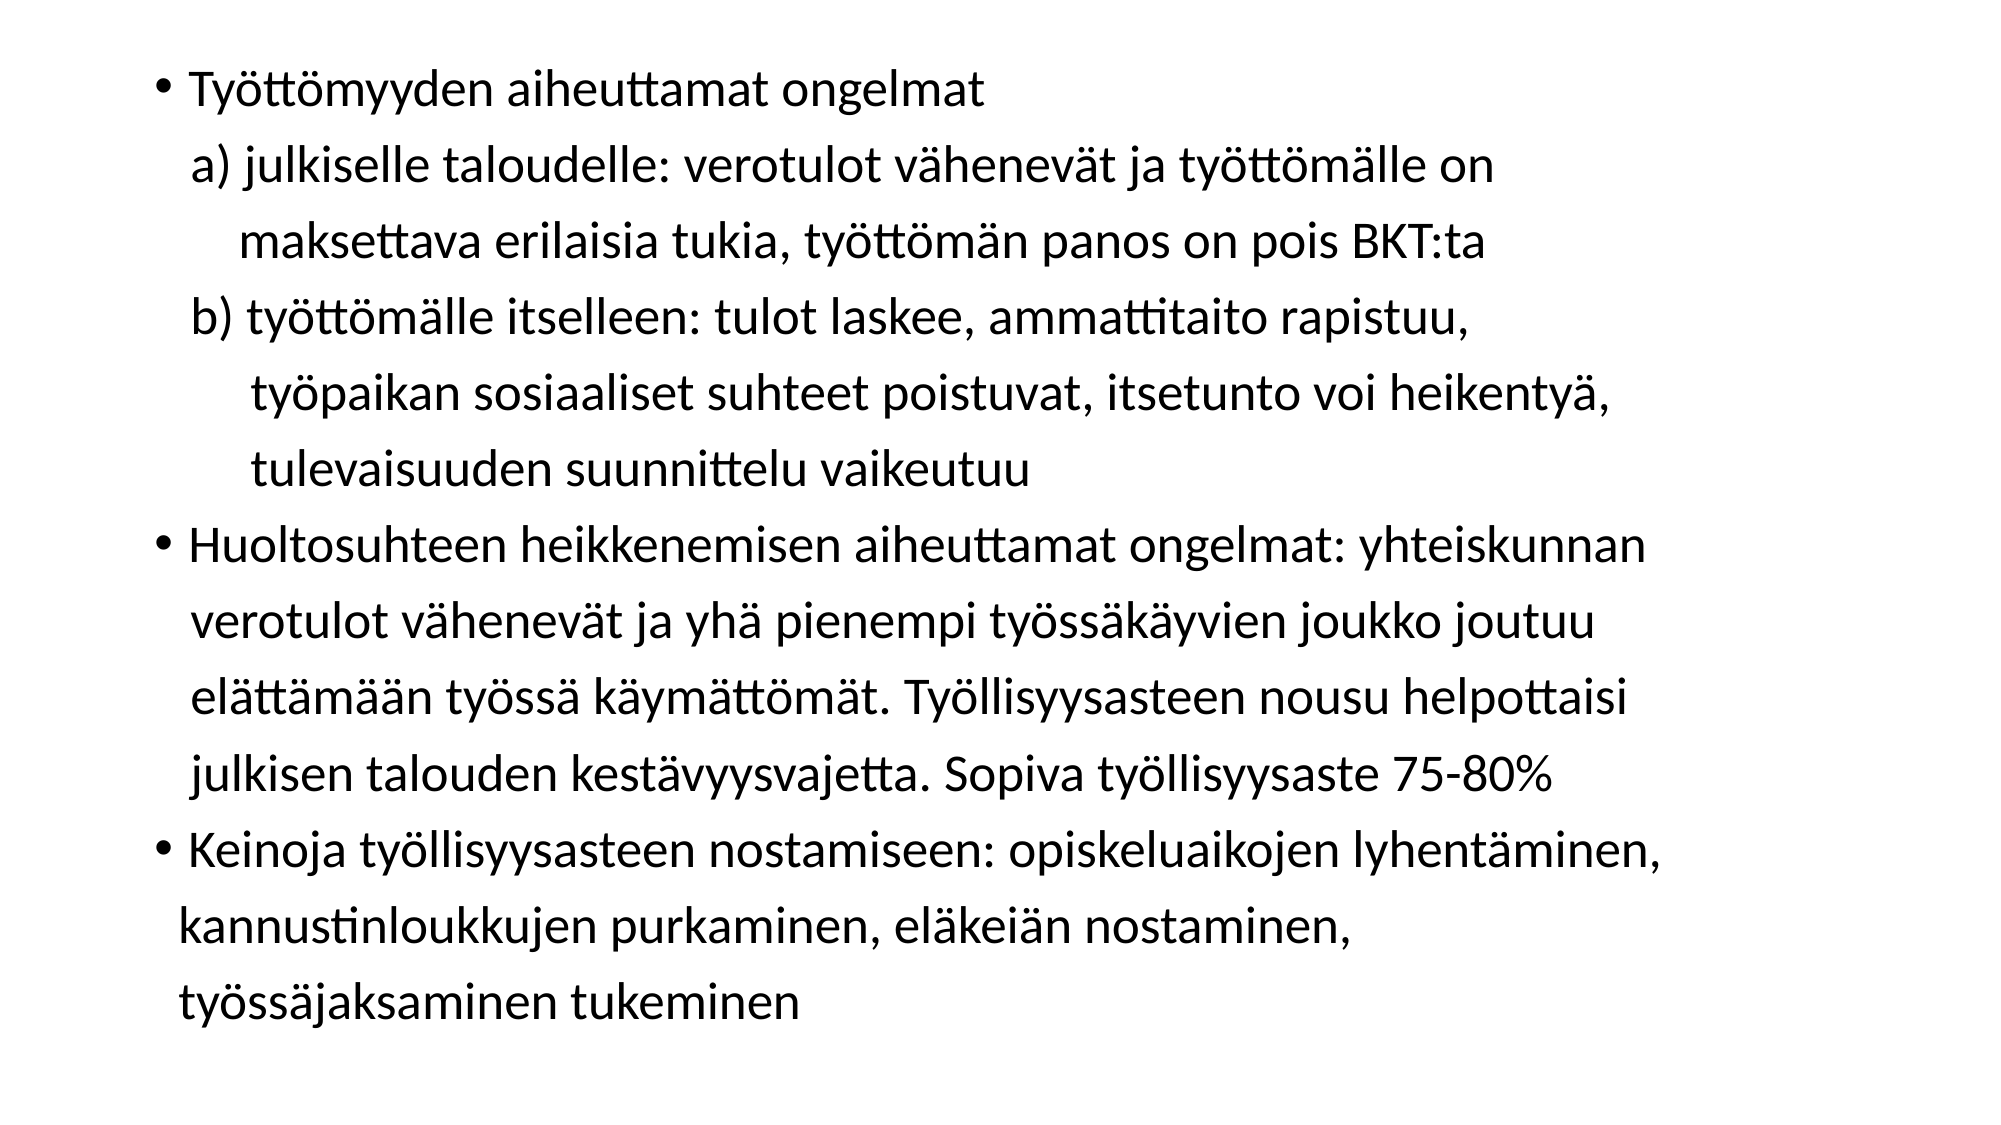

Työttömyyden aiheuttamat ongelmat
 a) julkiselle taloudelle: verotulot vähenevät ja työttömälle on
 maksettava erilaisia tukia, työttömän panos on pois BKT:ta
 b) työttömälle itselleen: tulot laskee, ammattitaito rapistuu,
 työpaikan sosiaaliset suhteet poistuvat, itsetunto voi heikentyä,
 tulevaisuuden suunnittelu vaikeutuu
Huoltosuhteen heikkenemisen aiheuttamat ongelmat: yhteiskunnan
 verotulot vähenevät ja yhä pienempi työssäkäyvien joukko joutuu
 elättämään työssä käymättömät. Työllisyysasteen nousu helpottaisi
 julkisen talouden kestävyysvajetta. Sopiva työllisyysaste 75-80%
Keinoja työllisyysasteen nostamiseen: opiskeluaikojen lyhentäminen,
 kannustinloukkujen purkaminen, eläkeiän nostaminen,
 työssäjaksaminen tukeminen
#